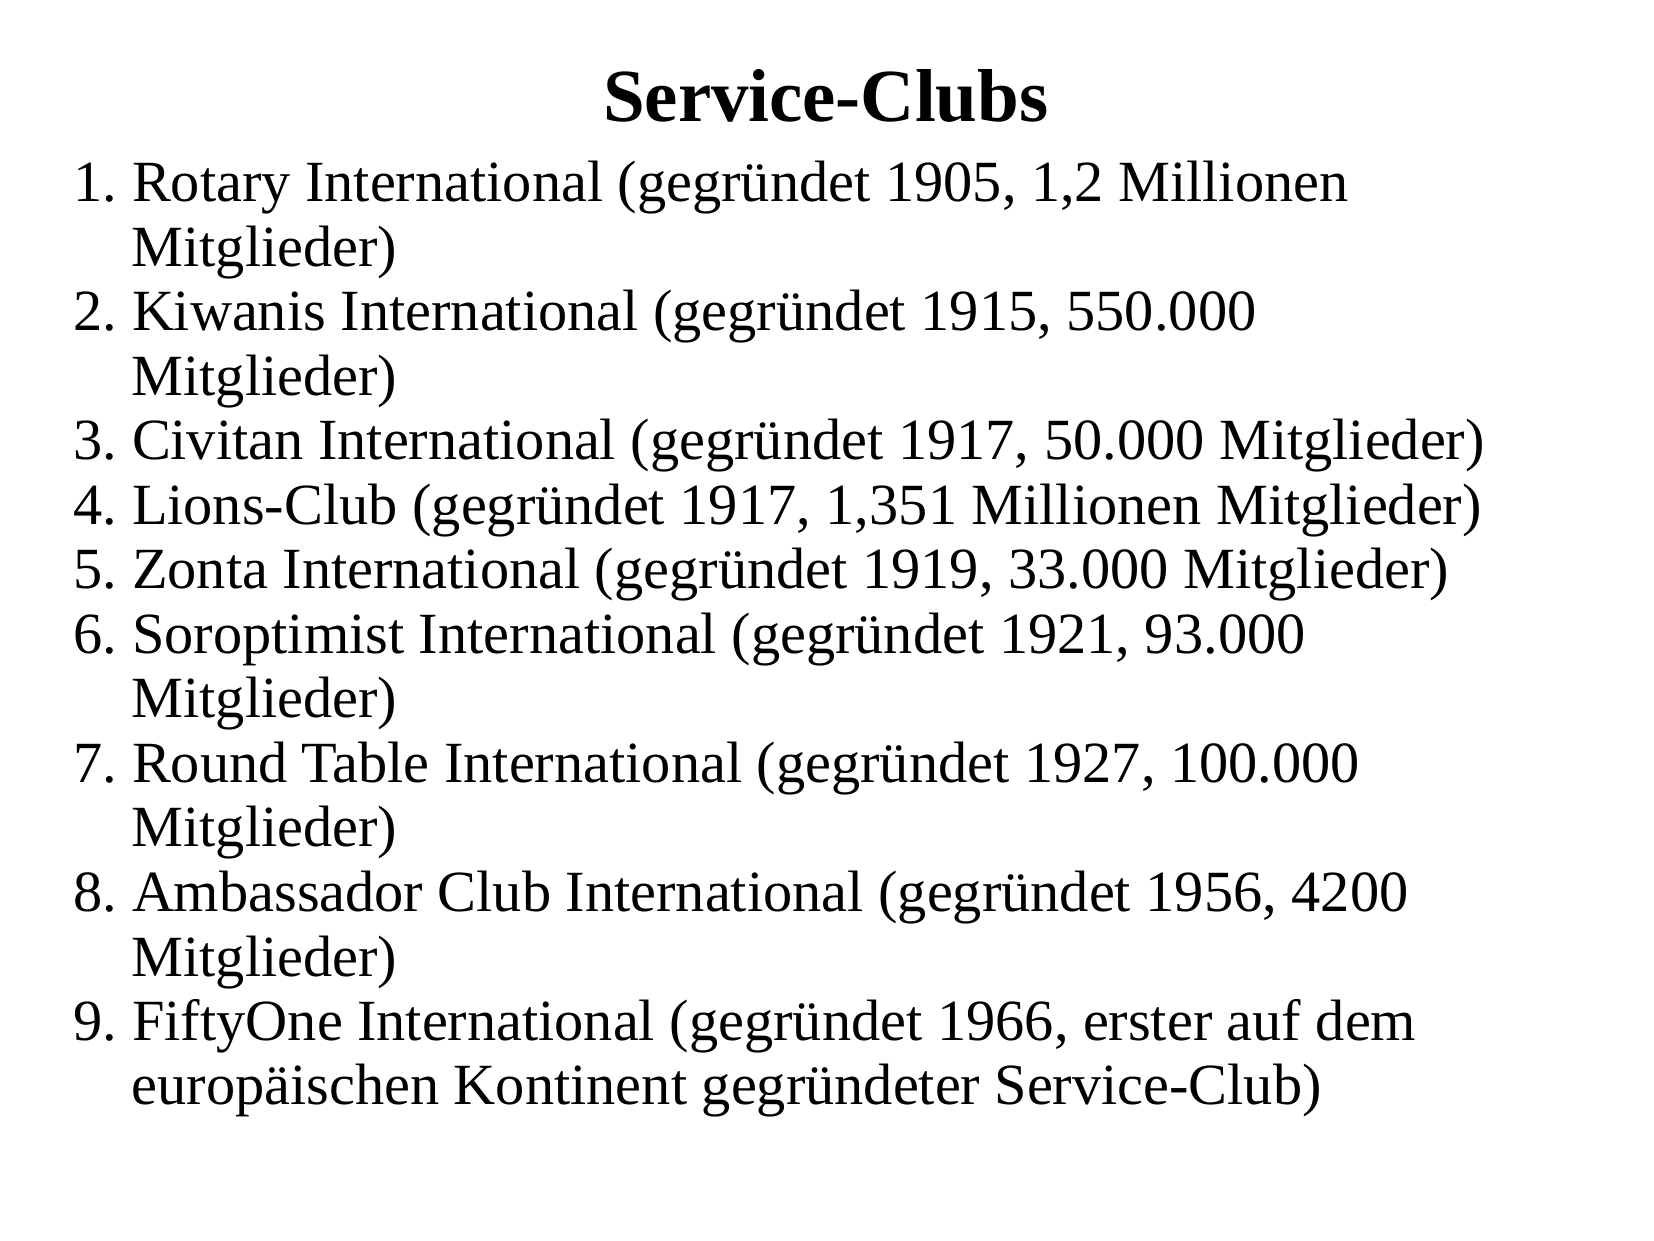

Service-Clubs
 Rotary International (gegründet 1905, 1,2 Millionen Mitglieder)
 Kiwanis International (gegründet 1915, 550.000 Mitglieder)
 Civitan International (gegründet 1917, 50.000 Mitglieder)
 Lions-Club (gegründet 1917, 1,351 Millionen Mitglieder)
 Zonta International (gegründet 1919, 33.000 Mitglieder)
 Soroptimist International (gegründet 1921, 93.000 Mitglieder)
 Round Table International (gegründet 1927, 100.000 Mitglieder)
 Ambassador Club International (gegründet 1956, 4200 Mitglieder)
 FiftyOne International (gegründet 1966, erster auf dem europäischen Kontinent gegründeter Service-Club)